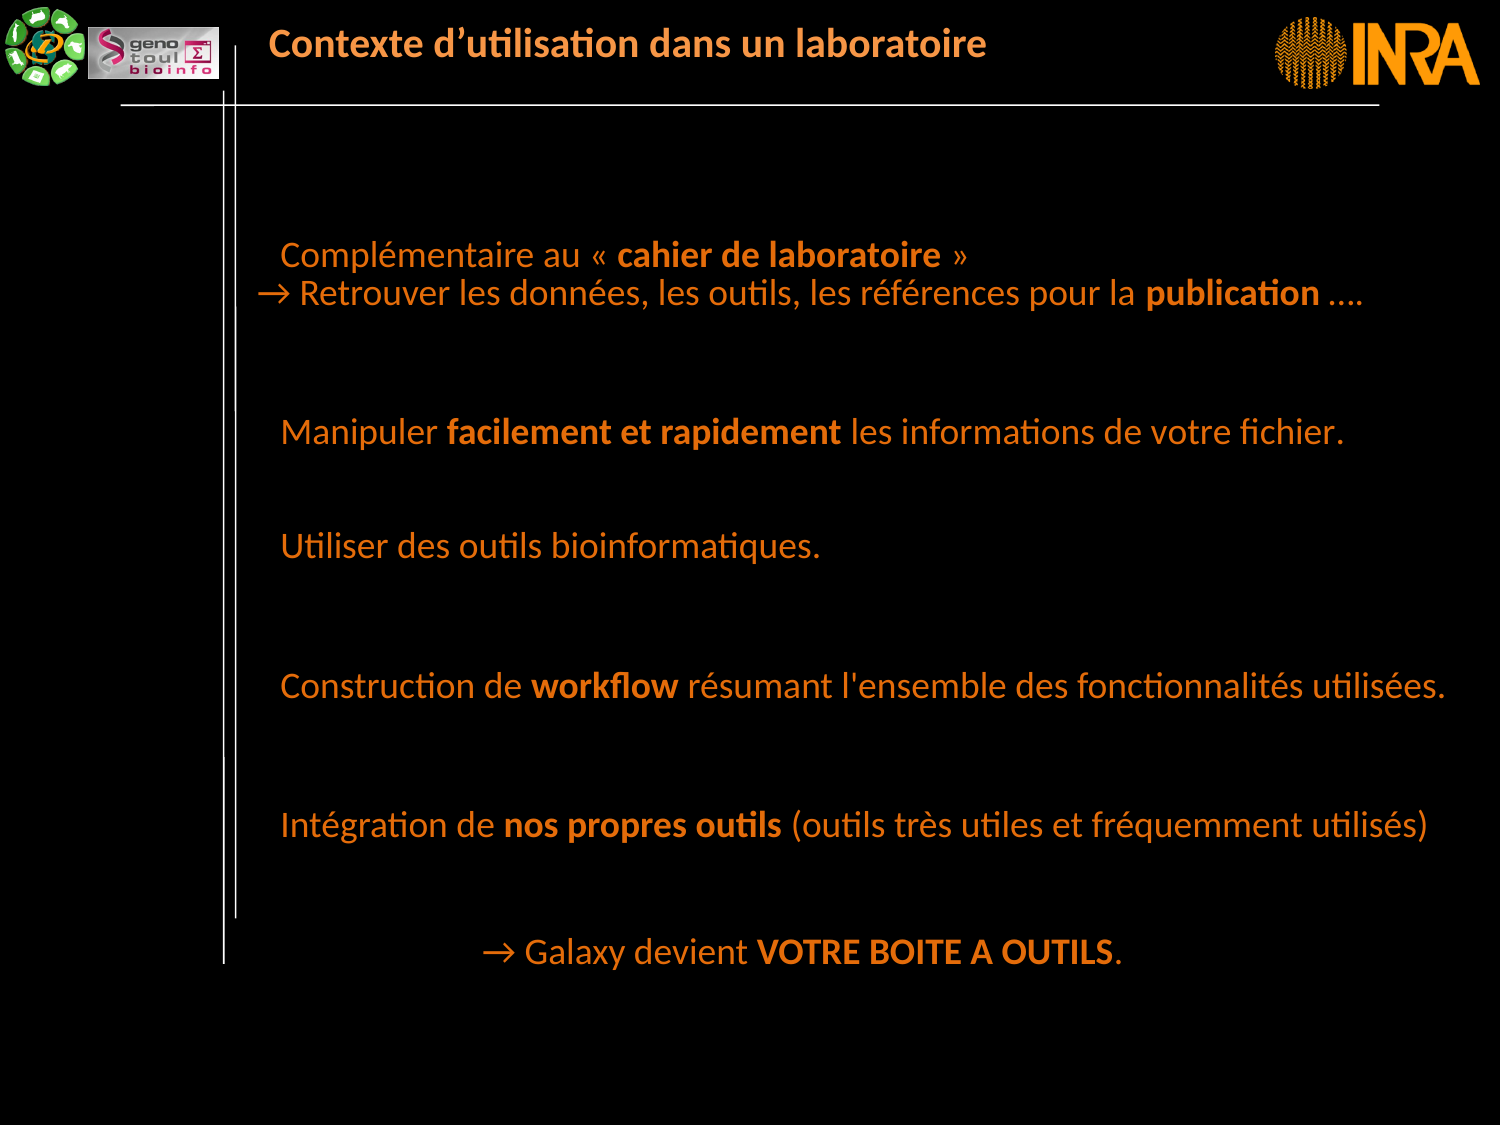

Contexte d’utilisation dans un laboratoire
Complémentaire au « cahier de laboratoire »
→ Retrouver les données, les outils, les références pour la publication ….
Manipuler facilement et rapidement les informations de votre fichier.
Utiliser des outils bioinformatiques.
Construction de workflow résumant l'ensemble des fonctionnalités utilisées.
Intégration de nos propres outils (outils très utiles et fréquemment utilisés)
			→ Galaxy devient VOTRE BOITE A OUTILS.